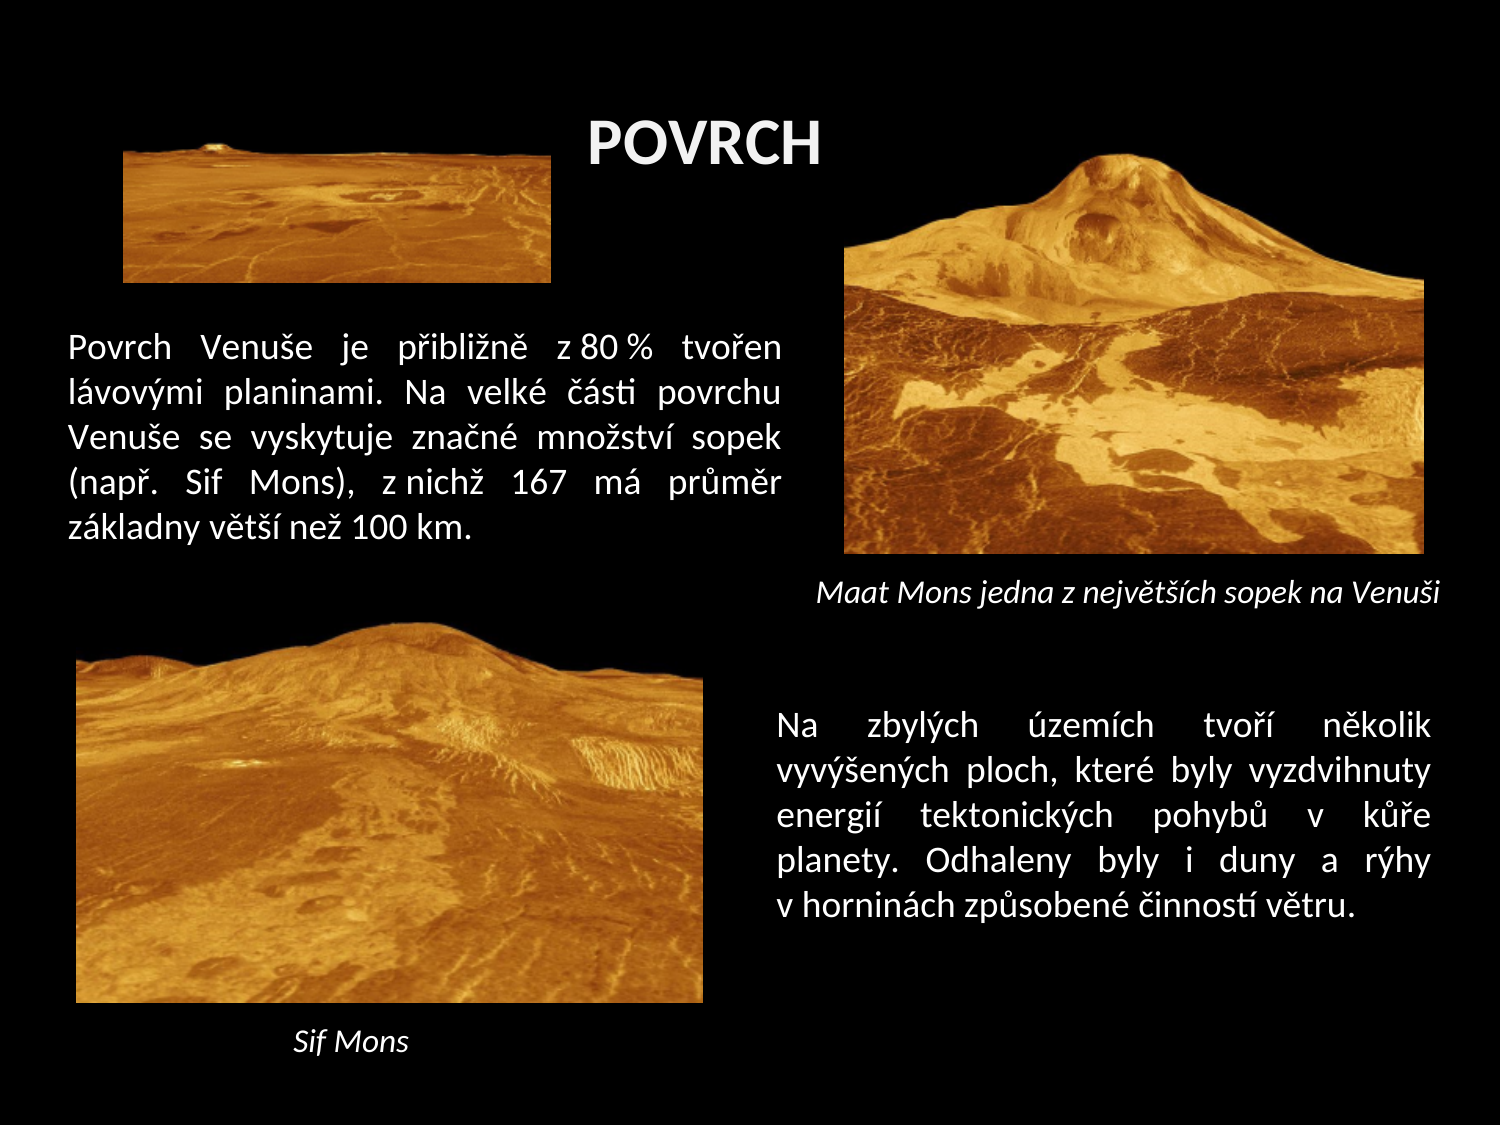

POVRCH
Povrch Venuše je přibližně z 80 % tvořen lávovými planinami. Na velké části povrchu Venuše se vyskytuje značné množství sopek (např. Sif Mons), z nichž 167 má průměr základny větší než 100 km.
Maat Mons jedna z největších sopek na Venuši
Na zbylých územích tvoří několik vyvýšených ploch, které byly vyzdvihnuty energií tektonických pohybů v kůře planety. Odhaleny byly i duny a rýhy
v horninách způsobené činností větru.
Sif Mons